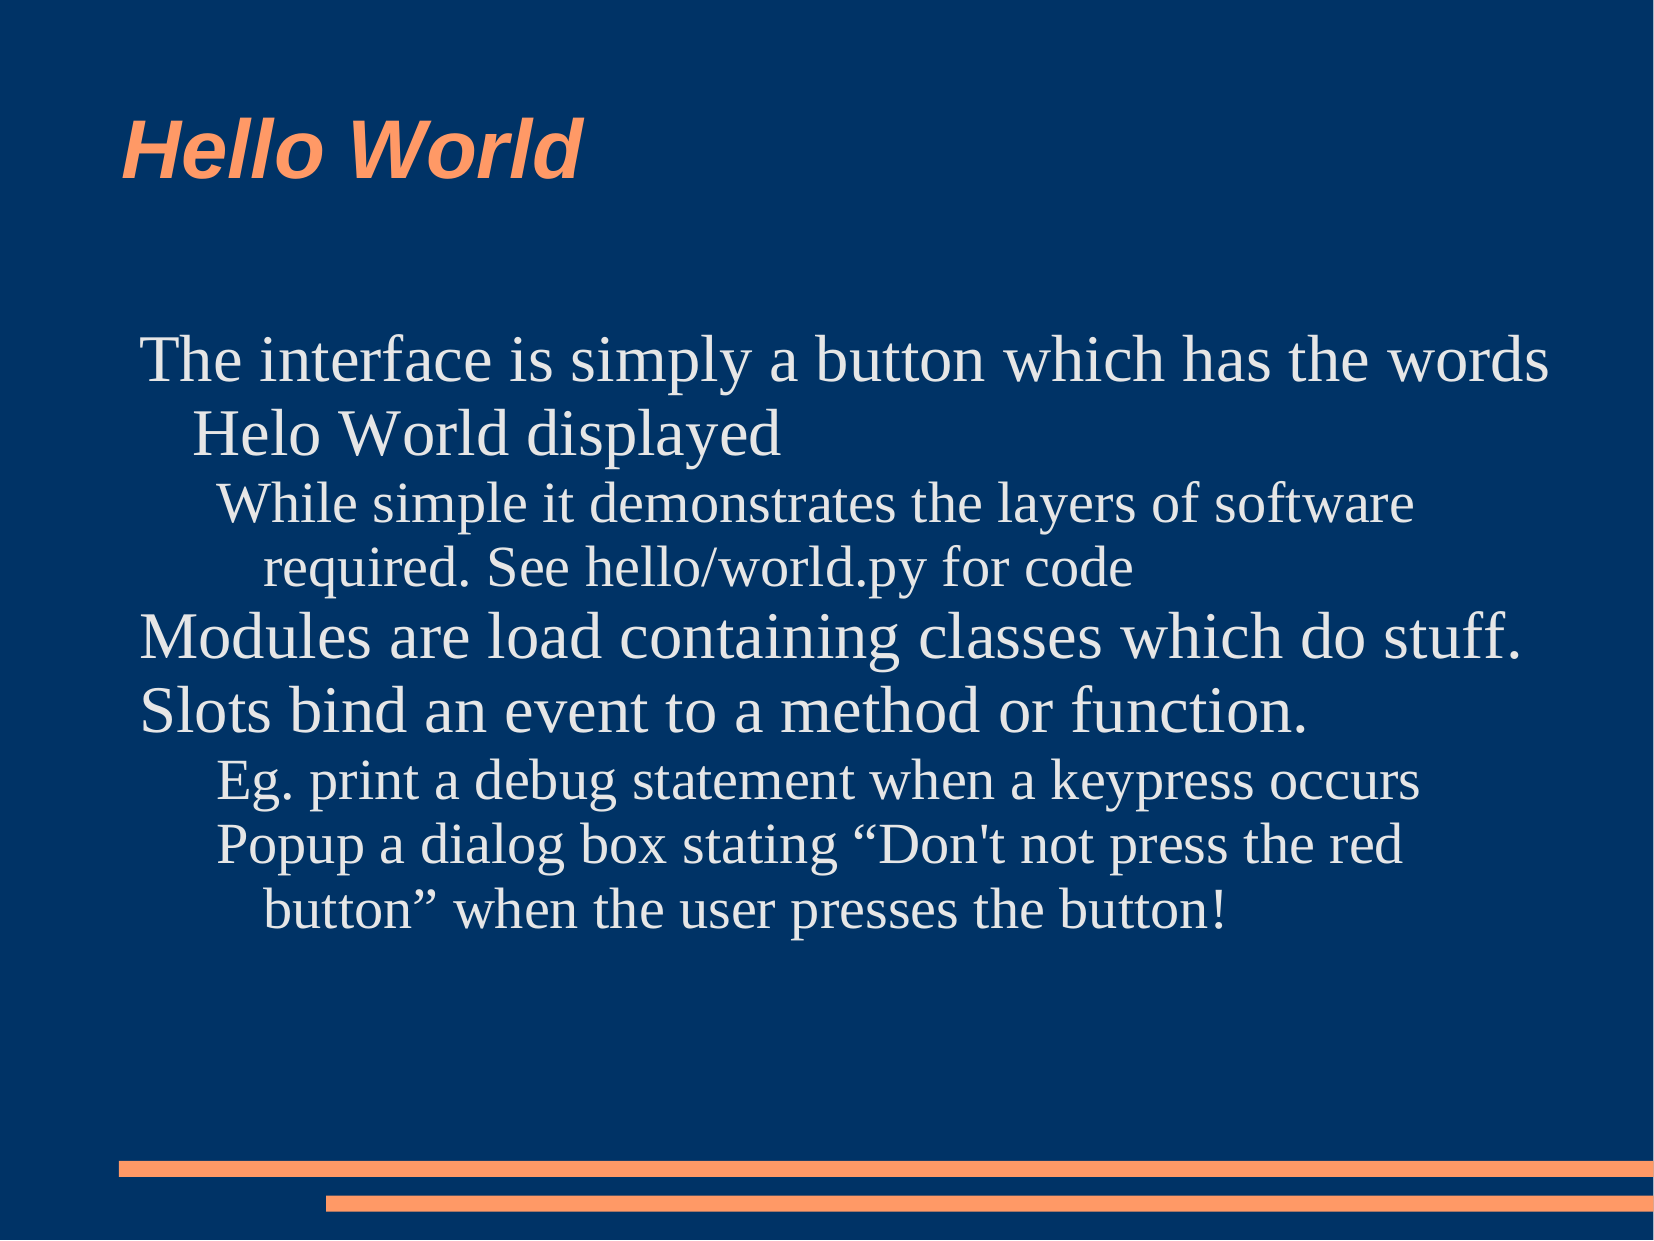

# Hello World
The interface is simply a button which has the words Helo World displayed
While simple it demonstrates the layers of software required. See hello/world.py for code
Modules are load containing classes which do stuff.
Slots bind an event to a method or function.
Eg. print a debug statement when a keypress occurs
Popup a dialog box stating “Don't not press the red button” when the user presses the button!